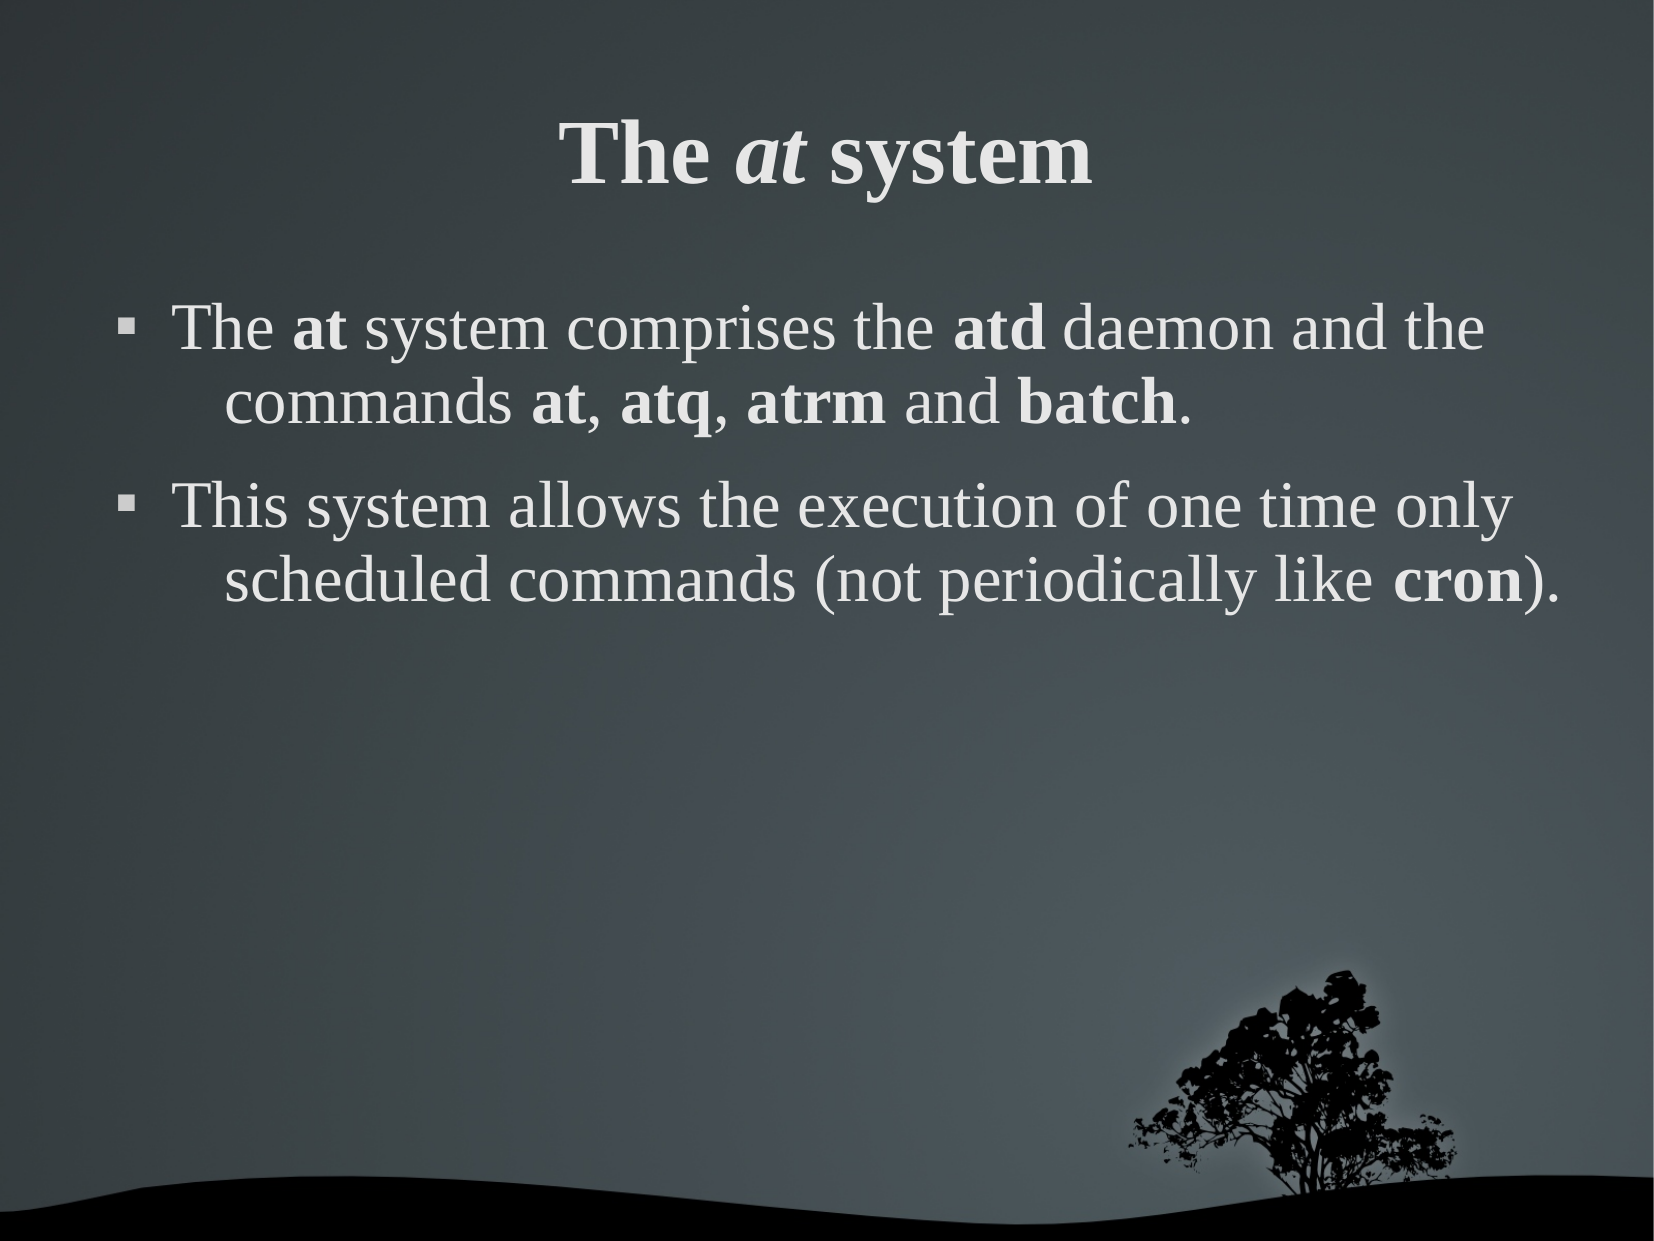

# The at system
The at system comprises the atd daemon and the commands at, atq, atrm and batch.
This system allows the execution of one time only scheduled commands (not periodically like cron).